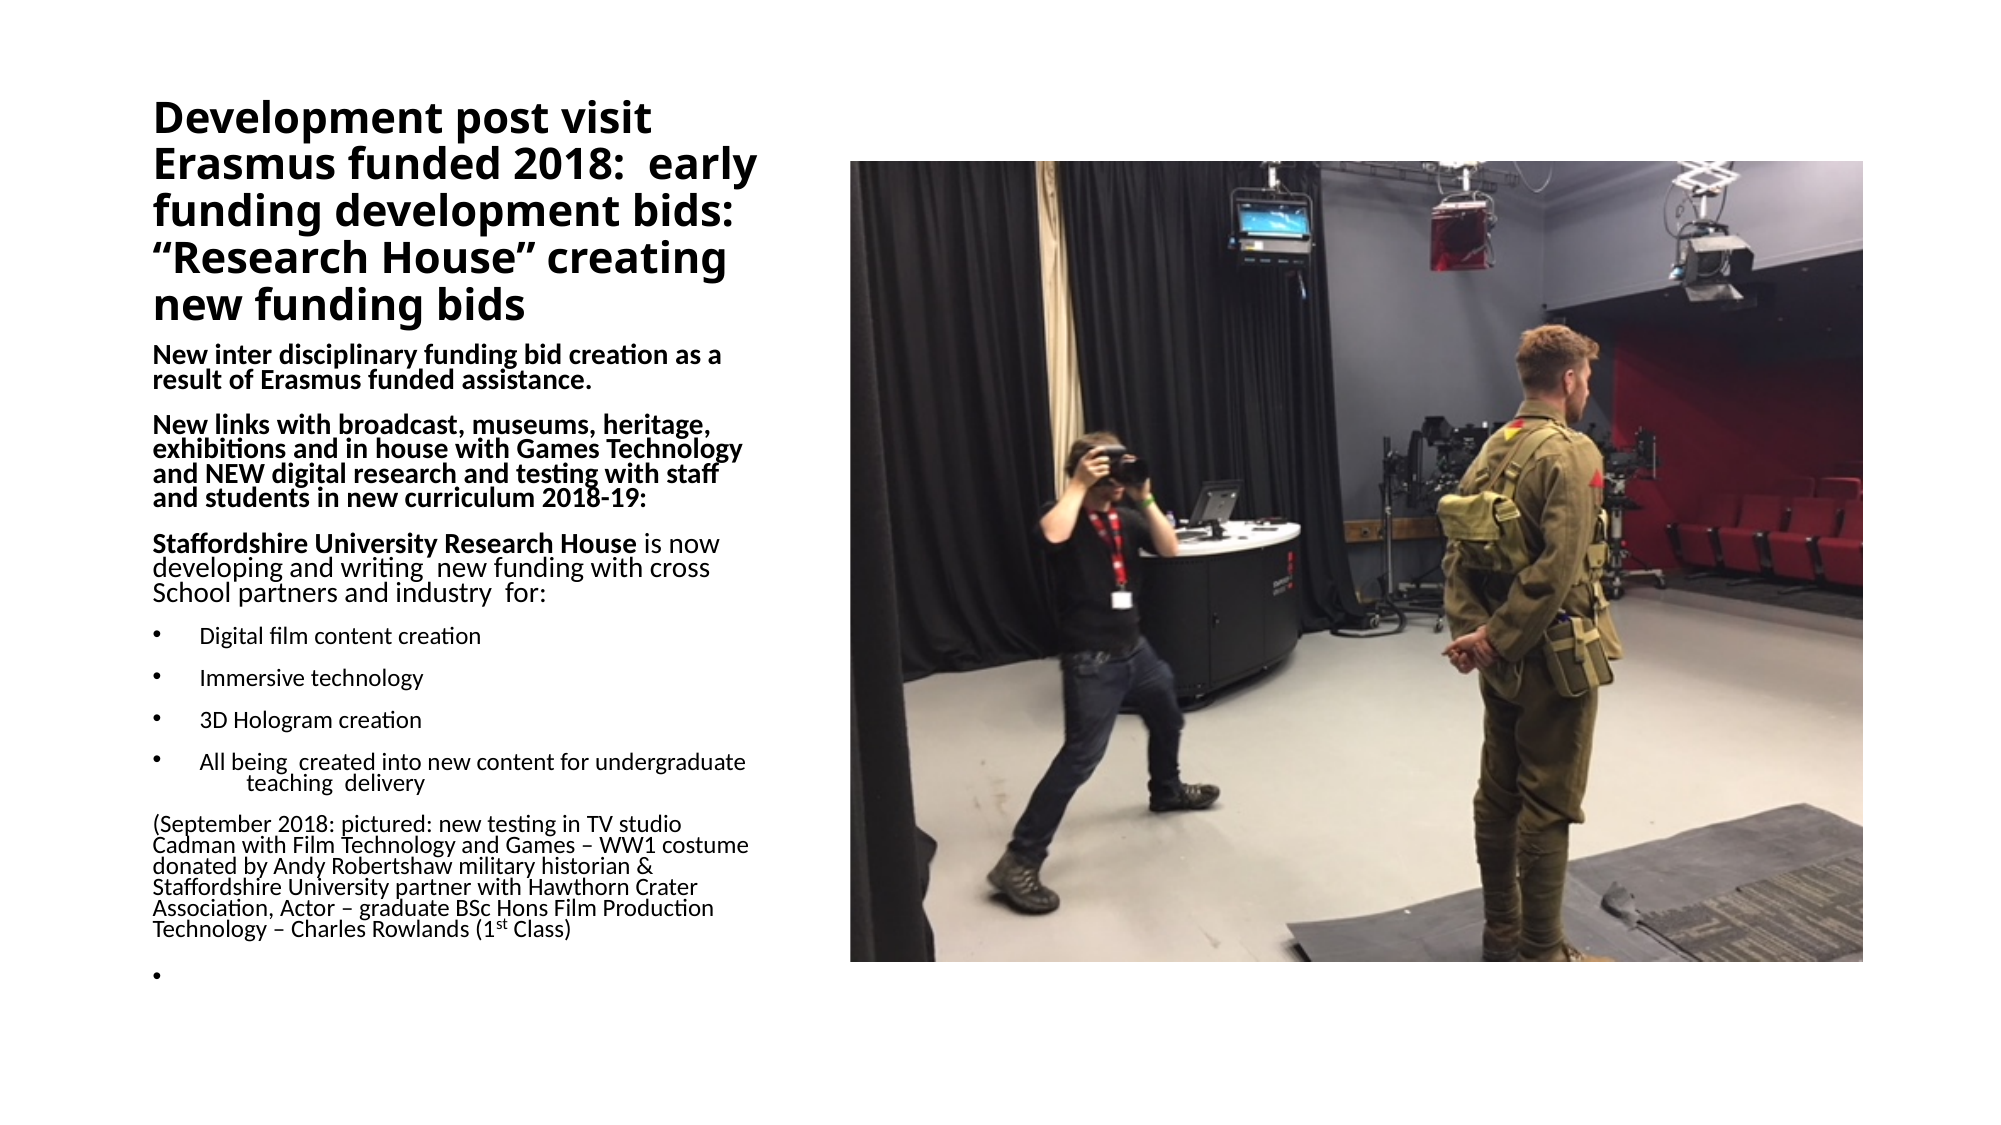

# Development post visit Erasmus funded 2018: early funding development bids: “Research House” creating new funding bids
New inter disciplinary funding bid creation as a result of Erasmus funded assistance.
New links with broadcast, museums, heritage, exhibitions and in house with Games Technology and NEW digital research and testing with staff and students in new curriculum 2018-19:
Staffordshire University Research House is now developing and writing new funding with cross School partners and industry for:
Digital film content creation
Immersive technology
3D Hologram creation
All being created into new content for undergraduate teaching delivery
(September 2018: pictured: new testing in TV studio Cadman with Film Technology and Games – WW1 costume donated by Andy Robertshaw military historian & Staffordshire University partner with Hawthorn Crater Association, Actor – graduate BSc Hons Film Production Technology – Charles Rowlands (1st Class)